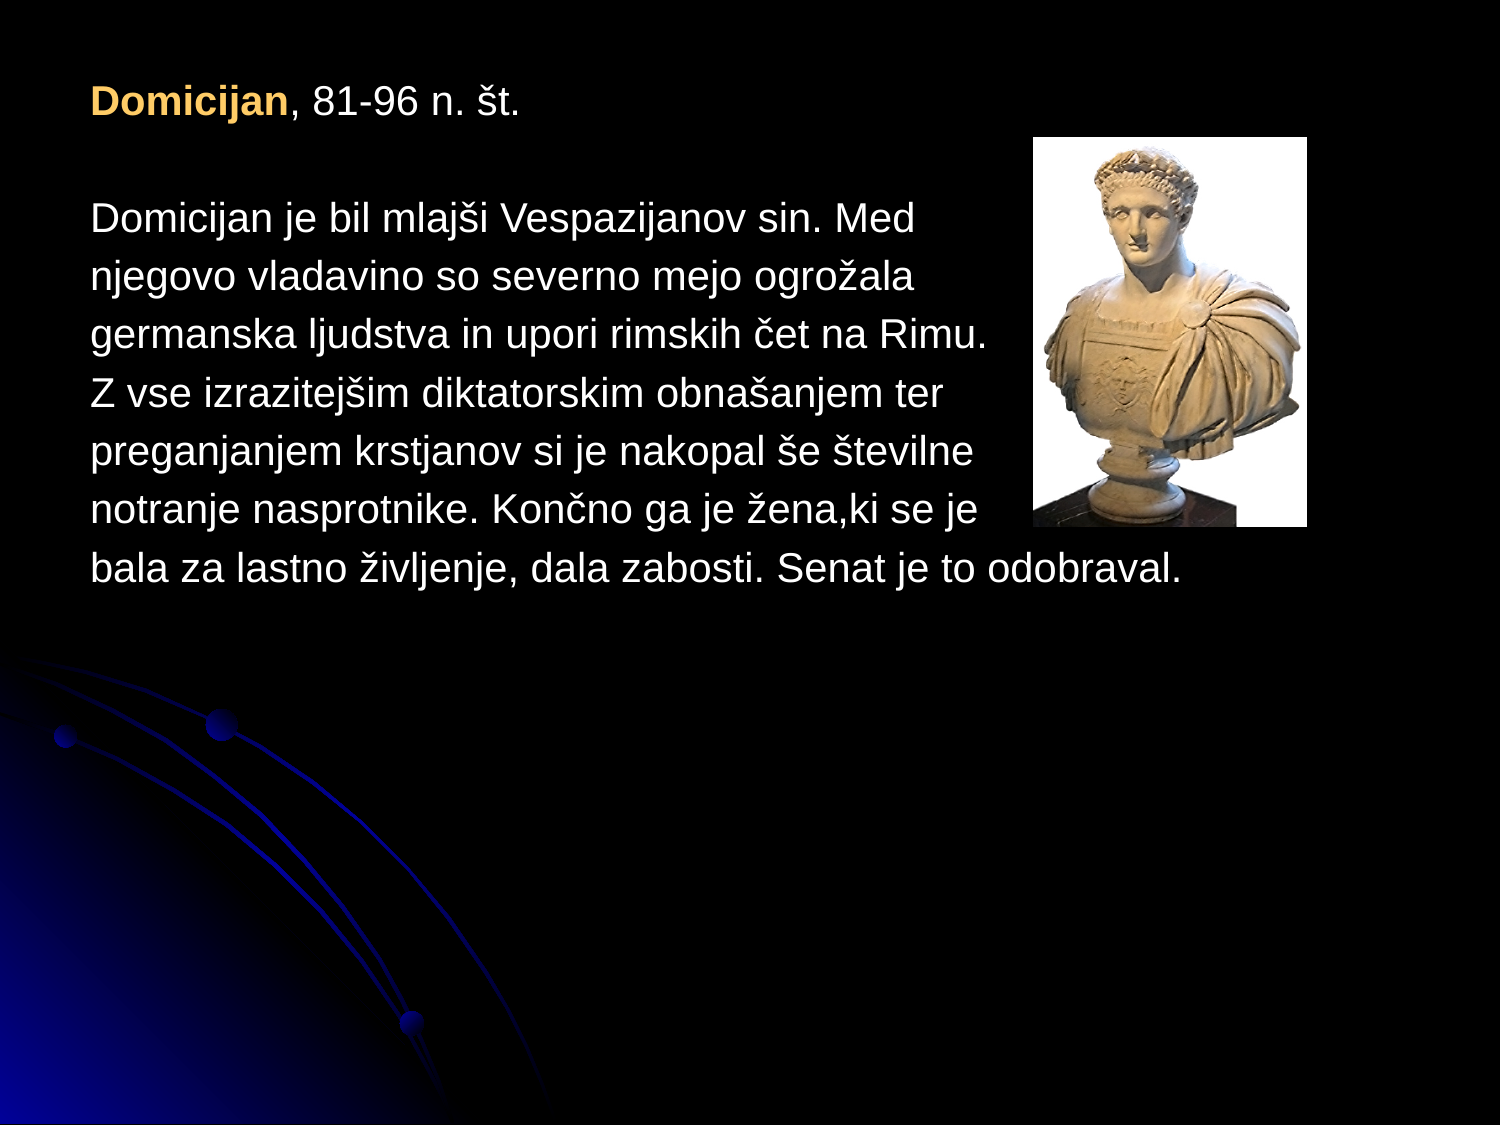

# Domicijan, 81-96 n. št.
Domicijan je bil mlajši Vespazijanov sin. Med
njegovo vladavino so severno mejo ogrožala
germanska ljudstva in upori rimskih čet na Rimu.
Z vse izrazitejšim diktatorskim obnašanjem ter
preganjanjem krstjanov si je nakopal še številne
notranje nasprotnike. Končno ga je žena,ki se je
bala za lastno življenje, dala zabosti. Senat je to odobraval.